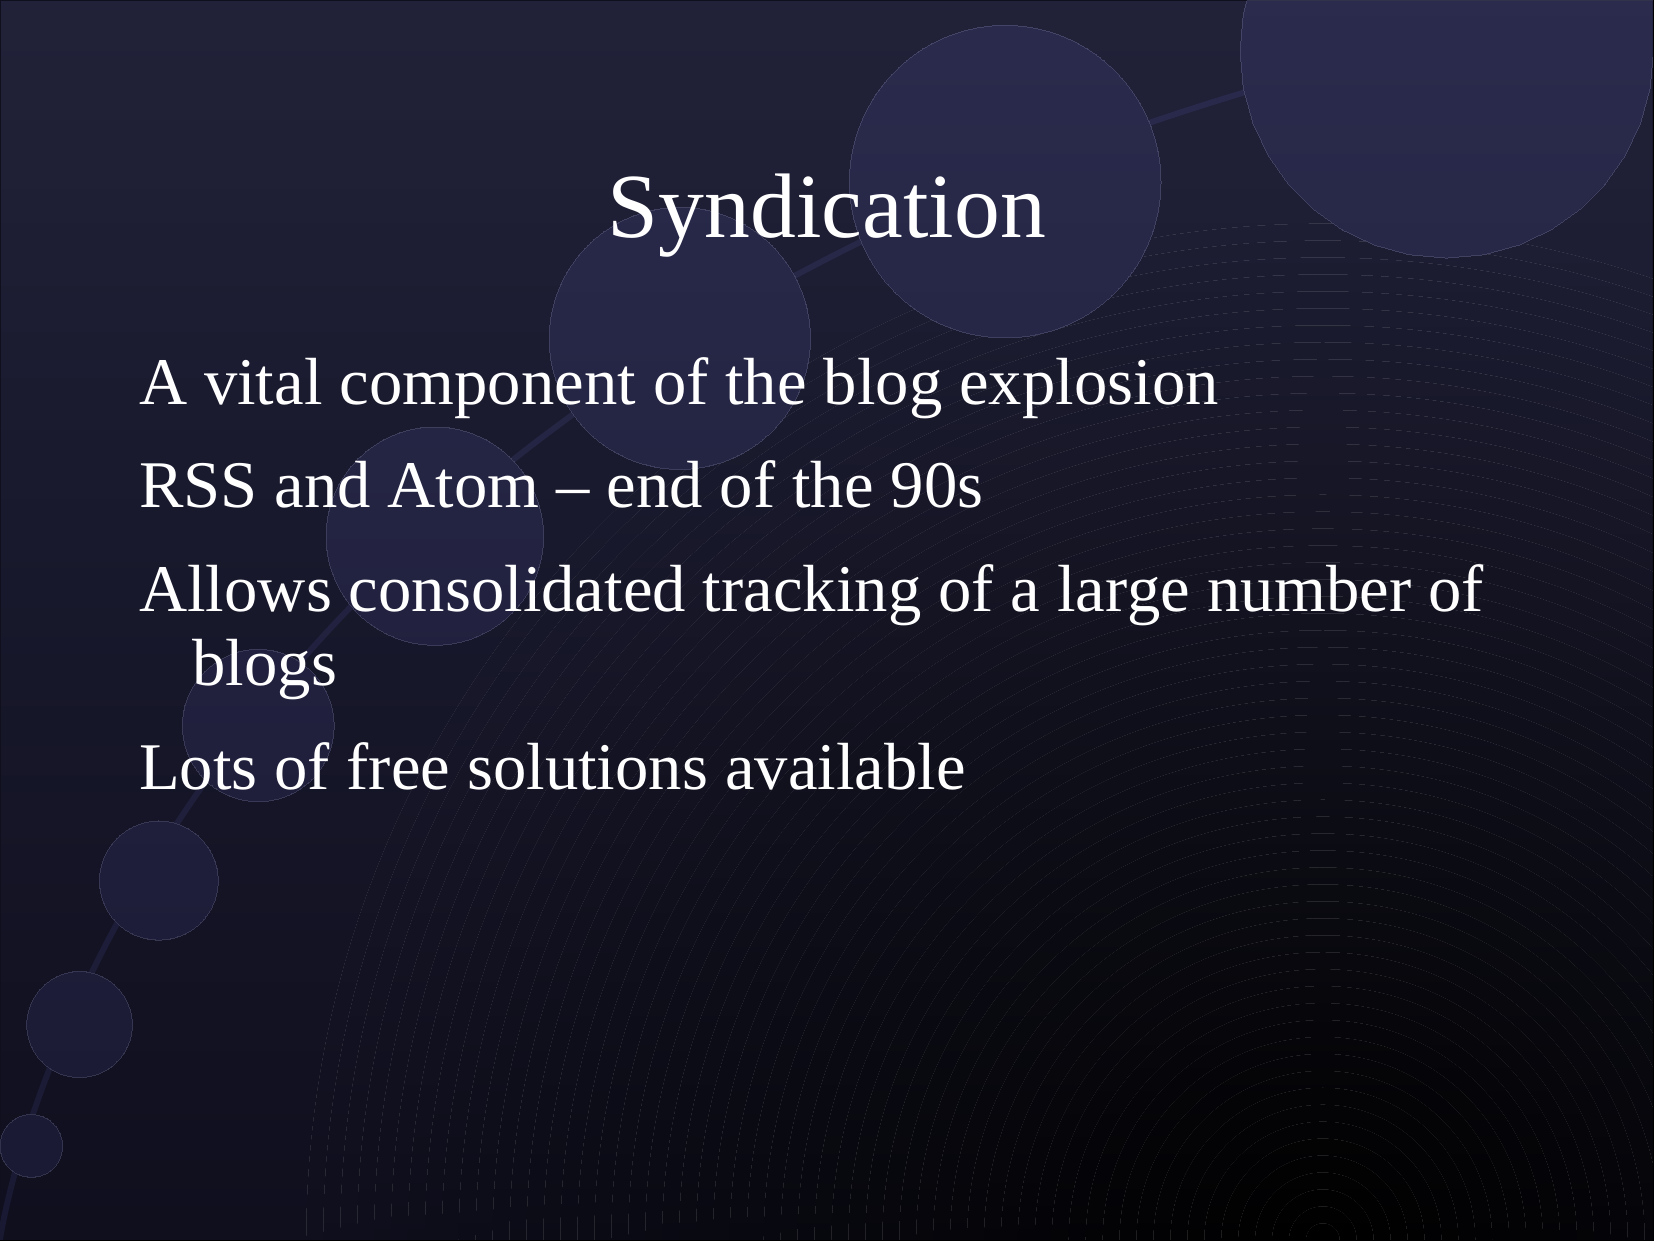

# Syndication
A vital component of the blog explosion
RSS and Atom – end of the 90s
Allows consolidated tracking of a large number of blogs
Lots of free solutions available